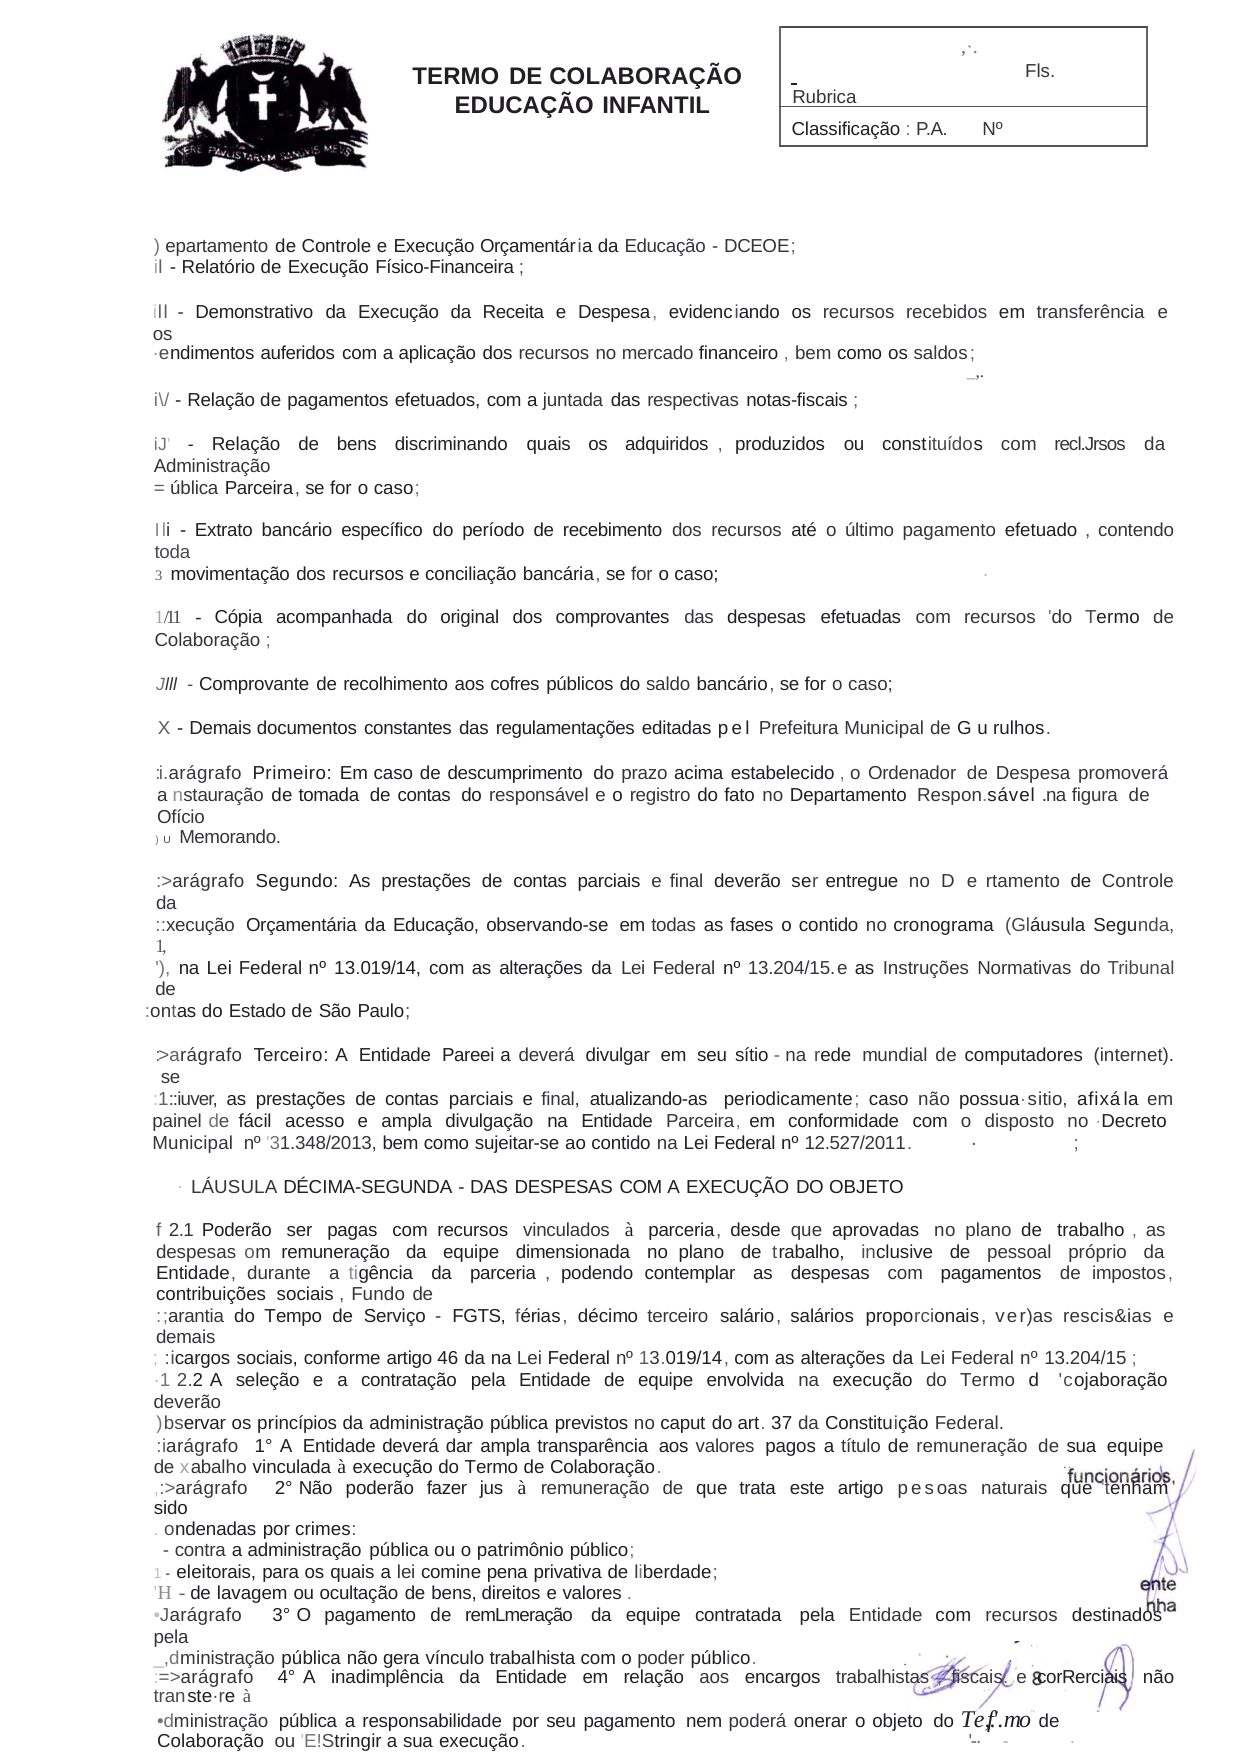

,·.
Rubrica
Classificação : P.A.	Nº
Fls.
TERMO DE COLABORAÇÃO EDUCAÇÃO INFANTIL
)epartamento de Controle e Execução Orçamentária da Educação - DCEOE; il - Relatório de Execução Físico-Financeira ;
ill - Demonstrativo da Execução da Receita e Despesa, evidenciando os recursos recebidos em transferência e os
·endimentos auferidos com a aplicação dos recursos no mercado financeiro , bem como os saldos;
_,.
i\/ - Relação de pagamentos efetuados, com a juntada das respectivas notas-fiscais ;
iJ' - Relação de bens discriminando quais os adquiridos , produzidos ou constituídos com recl.Jrsos da Administração
= ública Parceira, se for o caso;
Ili - Extrato bancário específico do período de recebimento dos recursos até o último pagamento efetuado , contendo toda
3 movimentação dos recursos e conciliação bancária, se for o caso;	·
1/11 - Cópia acompanhada do original dos comprovantes das despesas efetuadas com recursos 'do Termo de Colaboração ;
Jlll - Comprovante de recolhimento aos cofres públicos do saldo bancário, se for o caso;
X - Demais documentos constantes das regulamentações editadas pel Prefeitura Municipal de Gurulhos.
:i.arágrafo Primeiro: Em caso de descumprimento do prazo acima estabelecido , o Ordenador de Despesa promoverá a nstauração de tomada de contas do responsável e o registro do fato no Departamento Respon.sável .na figura de Ofício
)U Memorando.
:>arágrafo Segundo: As prestações de contas parciais e final deverão ser entregue no Dertamento de Controle da
::xecução Orçamentária da Educação, observando-se em todas as fases o contido no cronograma (Gláusula Segunda, 1,
'), na Lei Federal nº 13.019/14, com as alterações da Lei Federal nº 13.204/15.e as Instruções Normativas do Tribunal de
:ontas do Estado de São Paulo;
:>arágrafo Terceiro: A Entidade Pareei a deverá divulgar em seu sítio - na rede mundial de computadores (internet). se
:1::iuver, as prestações de contas parciais e final, atualizando-as periodicamente; caso não possua·sitio, afixála em painel de fácil acesso e ampla divulgação na Entidade Parceira, em conformidade com o disposto no ·Decreto Municipal nº '31.348/2013, bem como sujeitar-se ao contido na Lei Federal nº 12.527/2011.	·	;
LÁUSULA DÉCIMA-SEGUNDA - DAS DESPESAS COM A EXECUÇÃO DO OBJETO
f 2.1 Poderão ser pagas com recursos vinculados à parceria, desde que aprovadas no plano de trabalho , as despesas om remuneração da equipe dimensionada no plano de trabalho, inclusive de pessoal próprio da Entidade, durante a tigência da parceria , podendo contemplar as despesas com pagamentos de impostos, contribuições sociais , Fundo de
:;arantia do Tempo de Serviço - FGTS, férias, décimo terceiro salário, salários proporcionais, ver)as rescis&ias e demais
; :icargos sociais, conforme artigo 46 da na Lei Federal nº 13.019/14, com as alterações da Lei Federal nº 13.204/15 ;
·1 2.2 A seleção e a contratação pela Entidade de equipe envolvida na execução do Termo d 'cojaboração deverão
)bservar os princípios da administração pública previstos no caput do art. 37 da Constituição Federal.
:iarágrafo 1° A Entidade deverá dar ampla transparência aos valores pagos a título de remuneração de sua equipe de xabalho vinculada à execução do Termo de Colaboração.
,:>arágrafo 2° Não poderão fazer jus à remuneração de que trata este artigo pesoas naturais que 'tenham sido
. ondenadas por crimes:
- contra a administração pública ou o patrimônio público;
1 - eleitorais, para os quais a lei comine pena privativa de liberdade;
'H - de lavagem ou ocultação de bens, direitos e valores .
•Jarágrafo 3° O pagamento de remLmeração da equipe contratada pela Entidade com recursos destinados pela
_,dministração pública não gera vínculo trabalhista com o poder público.
:=>arágrafo 4° A inadimplência da Entidade em relação aos encargos trabalhistas , fiscais. e corRerciais não transte·re à
•dministração pública a responsabilidade por seu pagamento nem poderá onerar o objeto do Te,f.'.mo de Colaboração ou 'E!Stringir a sua execução.	'-· -	·
12.3 Toda a movimentação de recursos no âmbito da parceria será realizada mediante -transferência eletrôflica sujeita à
oentificação do beneficiário final e à obrigatoriedade de depósito em sua conta bancária;	· .
12.4 Os pagamentos deverão ser realizados mediante crédito na conta bancária de titularidade dos ornecedores e prestadores de serviços, não se admitindo em hipótese alguma o pagamento em espéCie .
·::lÁUSULA DÉCIMA-TERCEIRA - DA DENÚNCIA E DA RESCISÃO
\s partes e a interveniente poderão denunciar, por escrito, a qualquer tempo, e rescindir" de pleno _ direito, o pres "ermo de Colaboração, devendo ser imputadas as responsabilidades das obrigações decorrentes do•:prazo em que te
•igido e creditados os benefícios adquiridos no mesmo período.	·	- ·